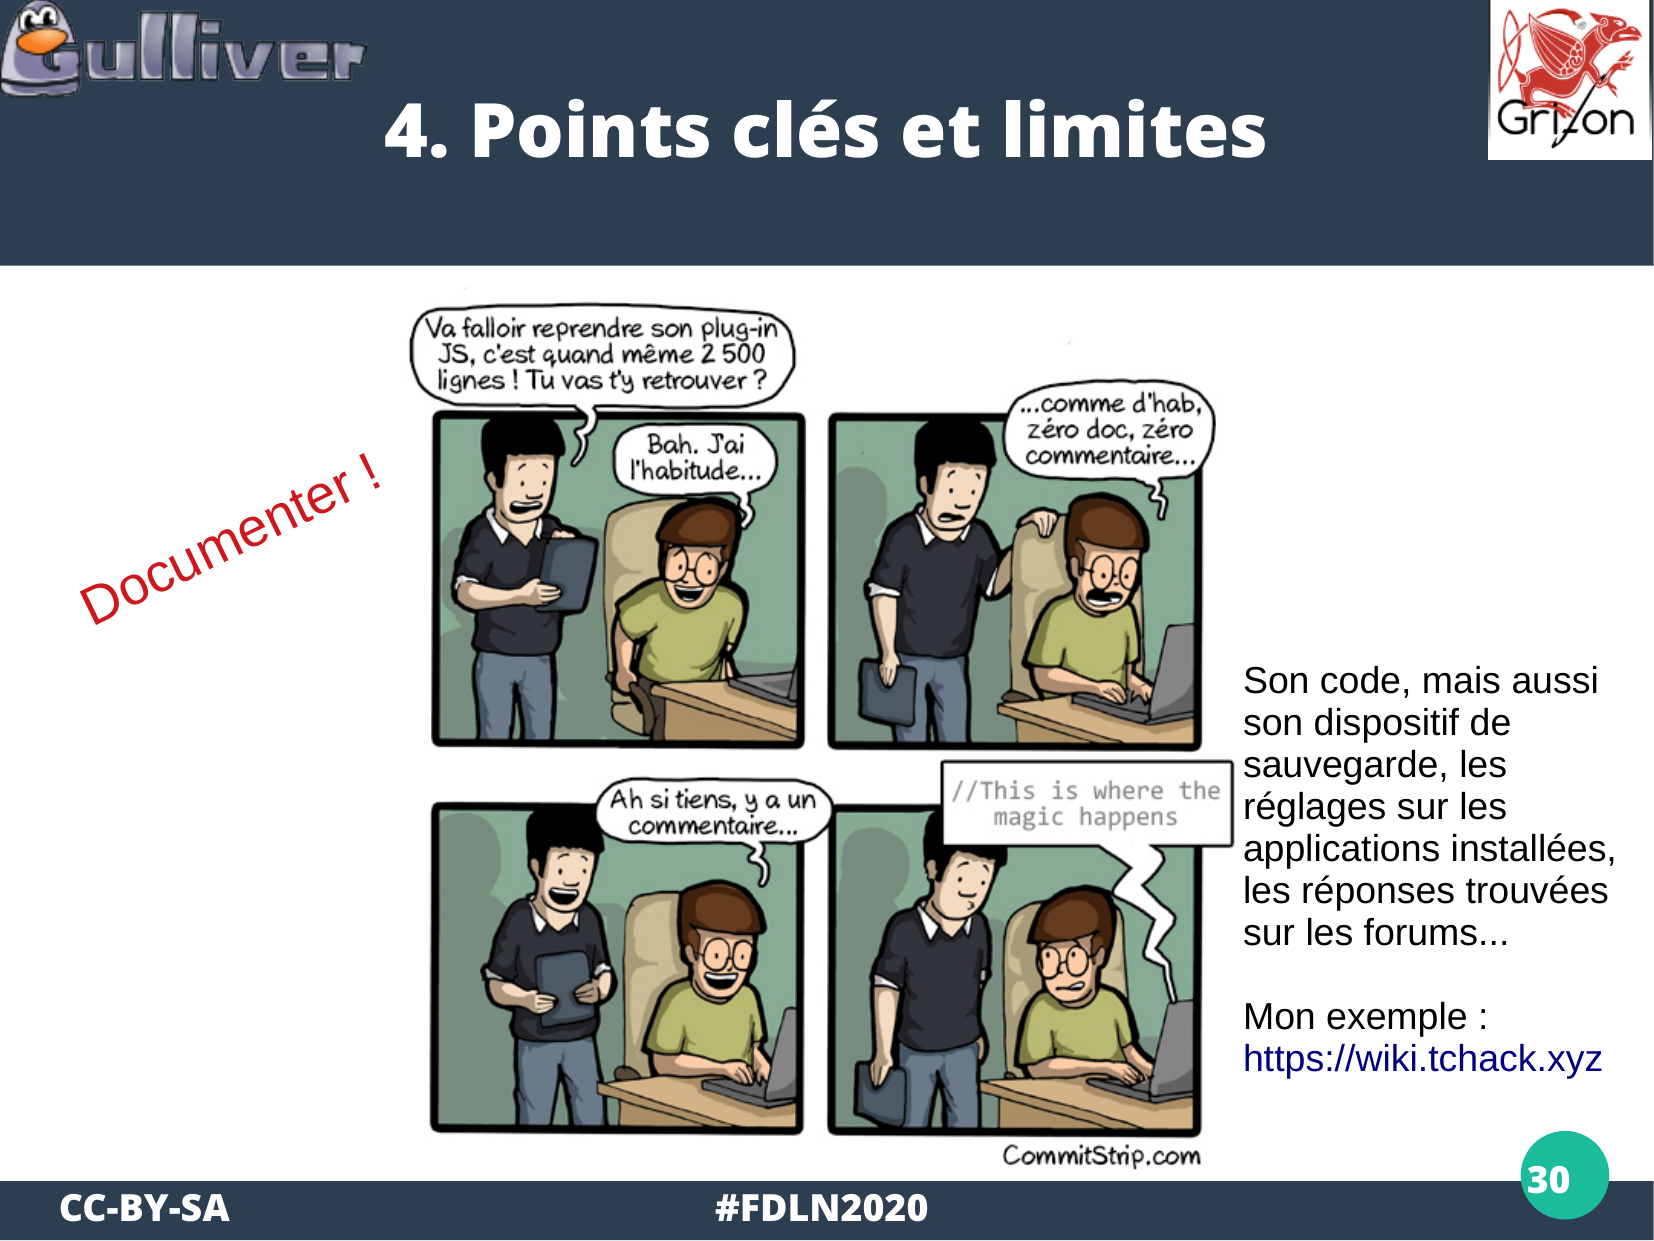

# 4. Points clés et limites
Documenter !
Son code, mais aussi son dispositif de sauvegarde, les réglages sur les applications installées, les réponses trouvées sur les forums...
Mon exemple : https://wiki.tchack.xyz
30